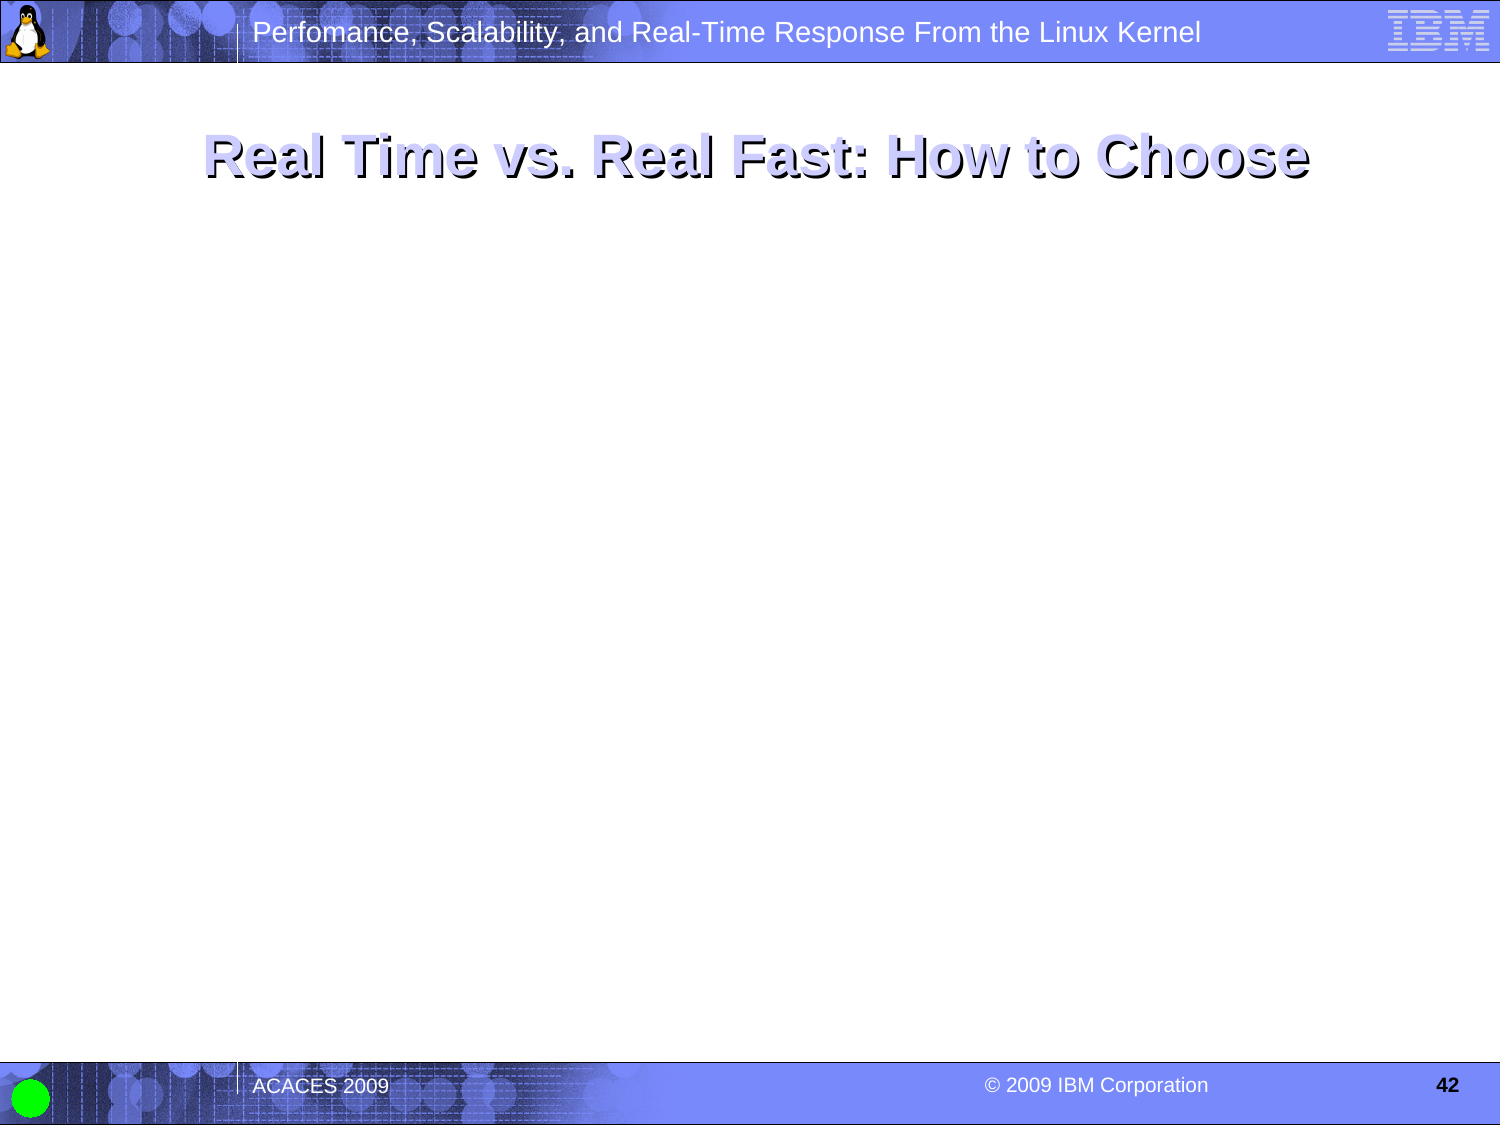

# Real Time vs. Real Fast: How to Choose
42